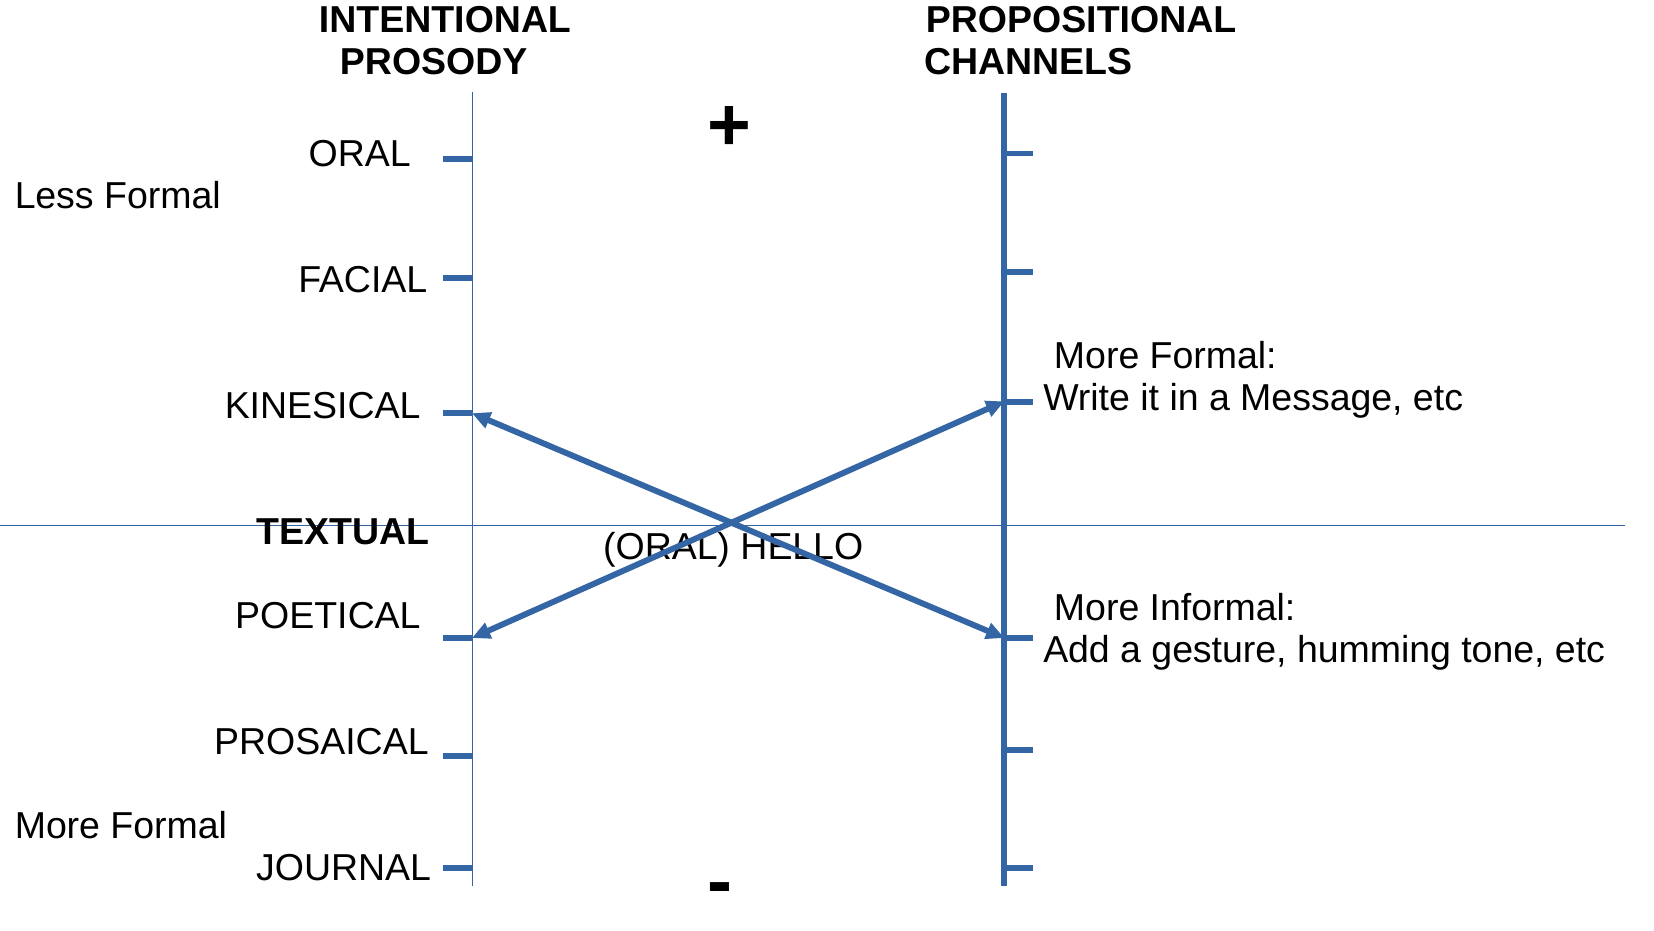

INTENTIONAL PROPOSITIONAL
 PROSODY CHANNELS
 +
 More Formal:
 Write it in a Message, etc
 More Informal:
 Add a gesture, humming tone, etc
 -
 ORAL
Less Formal
 FACIAL
 KINESICAL
 TEXTUAL
 POETICAL
 PROSAICAL
More Formal
 JOURNAL
(ORAL) HELLO